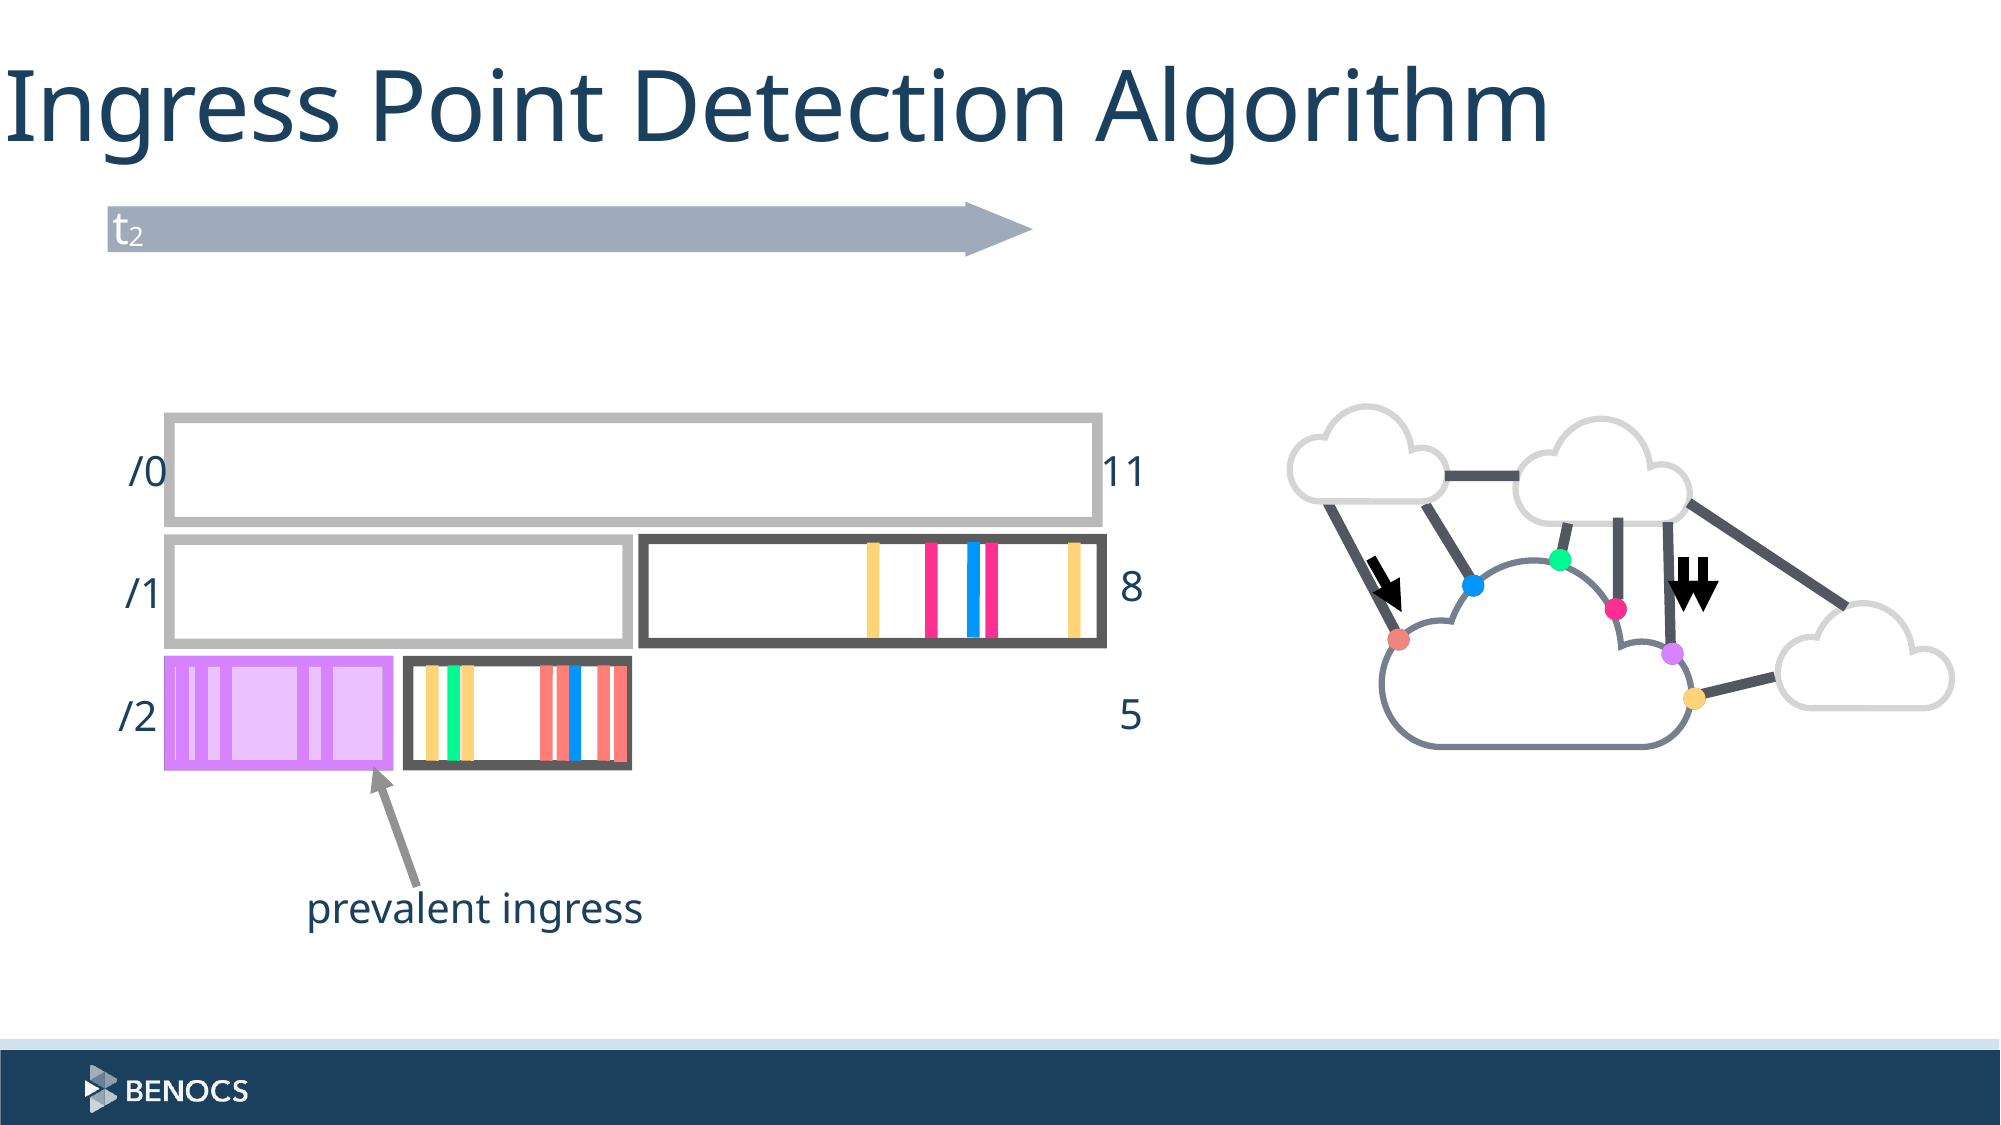

# Ingress Point Detection Algorithm
t2
/0
11
8
/1
5
/2
prevalent ingress